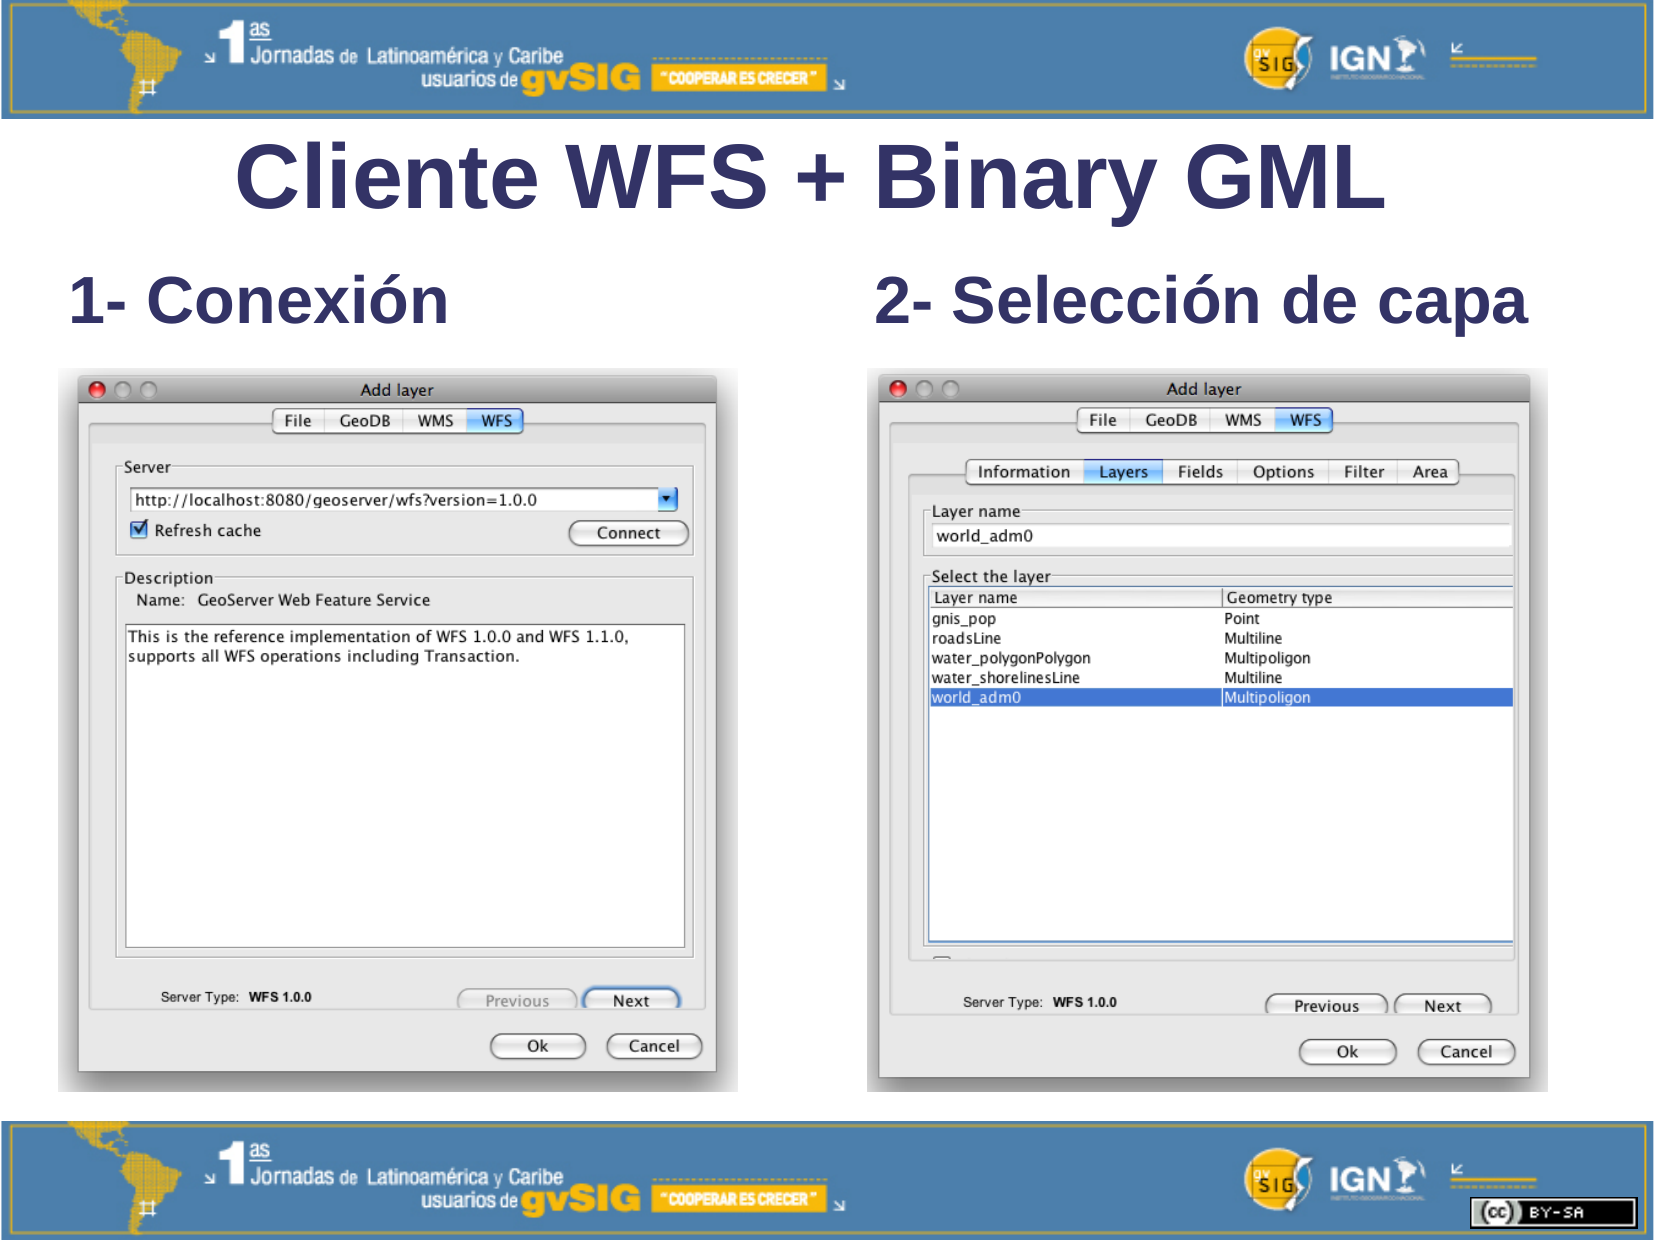

Cliente WFS + Binary GML
1- Conexión 2- Selección de capa